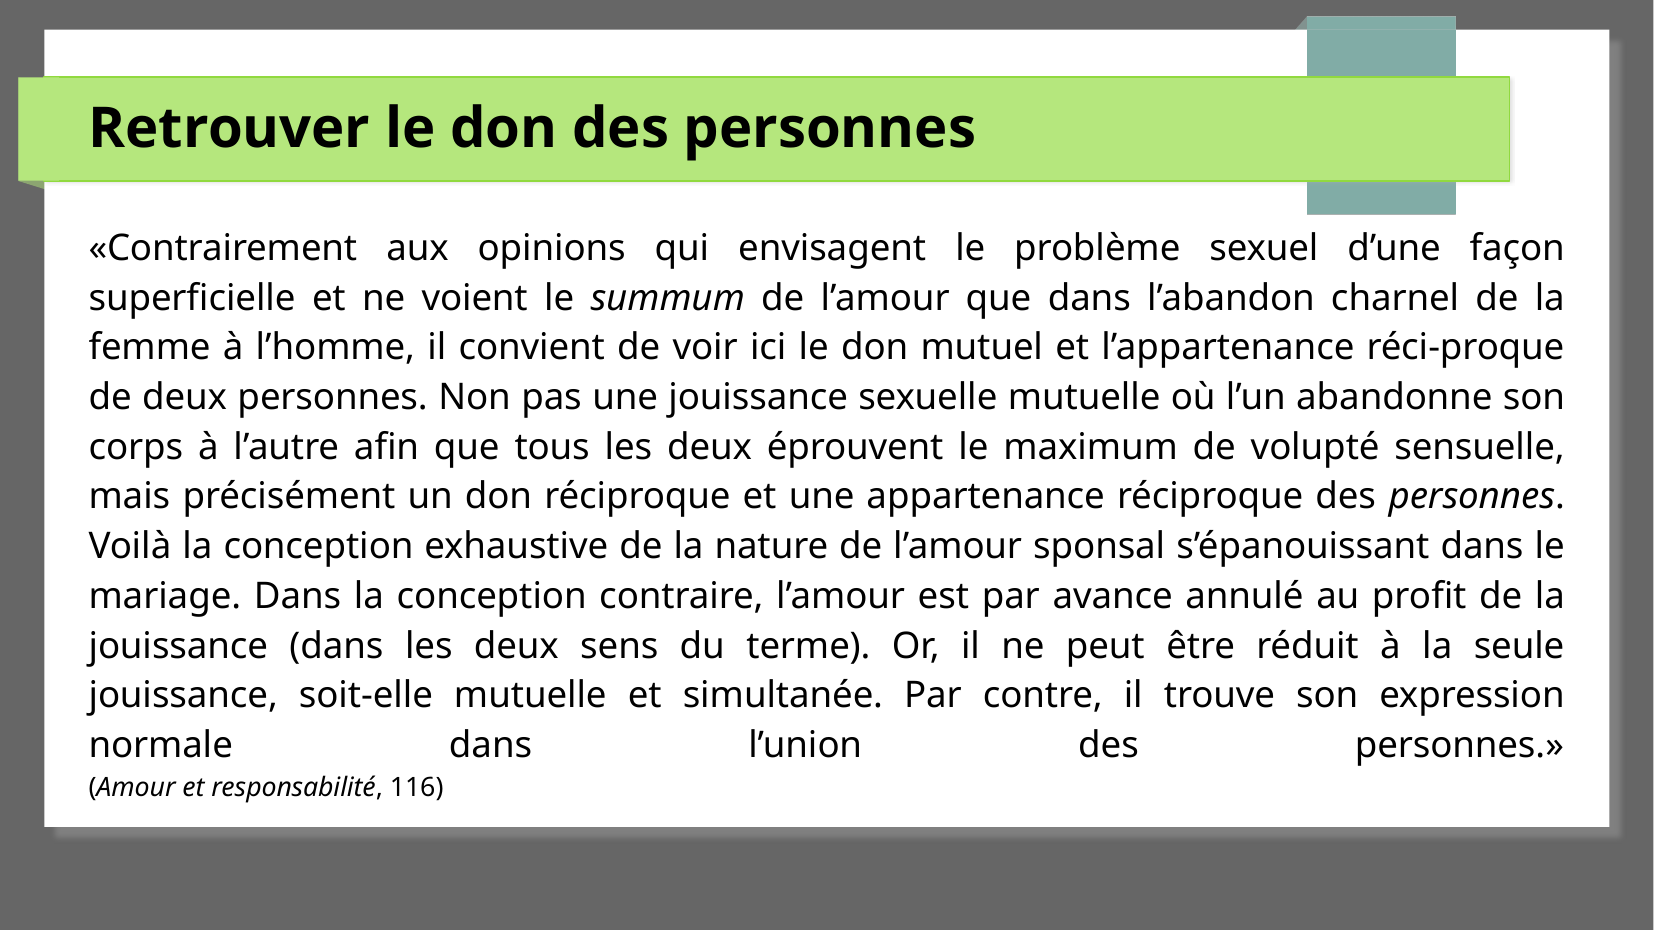

Retrouver le don des personnes
# «Contrairement aux opinions qui envisagent le problème sexuel d’une façon superficielle et ne voient le summum de l’amour que dans l’abandon charnel de la femme à l’homme, il convient de voir ici le don mutuel et l’appartenance réci-proque de deux personnes. Non pas une jouissance sexuelle mutuelle où l’un abandonne son corps à l’autre afin que tous les deux éprouvent le maximum de volupté sensuelle, mais précisément un don réciproque et une appartenance réciproque des personnes. Voilà la conception exhaustive de la nature de l’amour sponsal s’épanouissant dans le mariage. Dans la conception contraire, l’amour est par avance annulé au profit de la jouissance (dans les deux sens du terme). Or, il ne peut être réduit à la seule jouissance, soit-elle mutuelle et simultanée. Par contre, il trouve son expression normale dans l’union des personnes.» (Amour et responsabilité, 116)